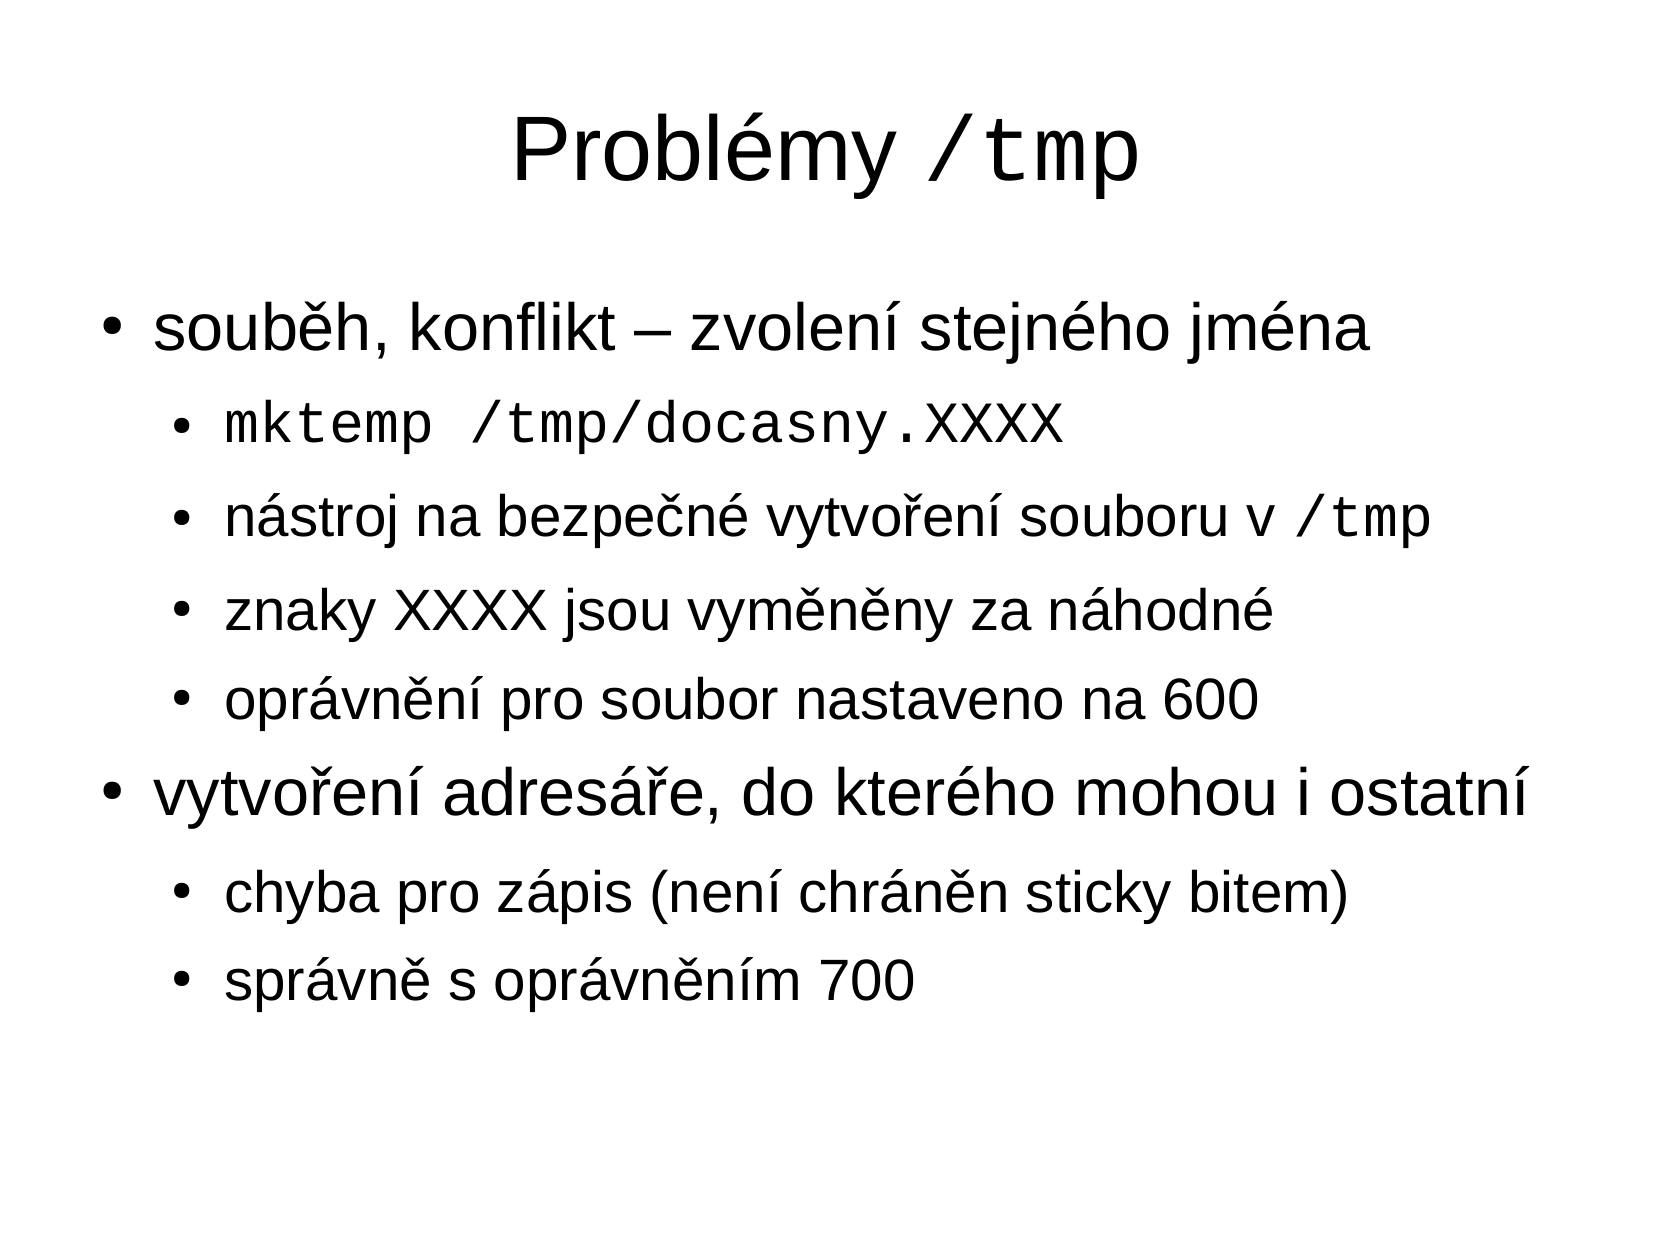

# Problémy /tmp
souběh, konflikt – zvolení stejného jména
mktemp /tmp/docasny.XXXX
nástroj na bezpečné vytvoření souboru v /tmp
znaky XXXX jsou vyměněny za náhodné
oprávnění pro soubor nastaveno na 600
vytvoření adresáře, do kterého mohou i ostatní
chyba pro zápis (není chráněn sticky bitem)
správně s oprávněním 700